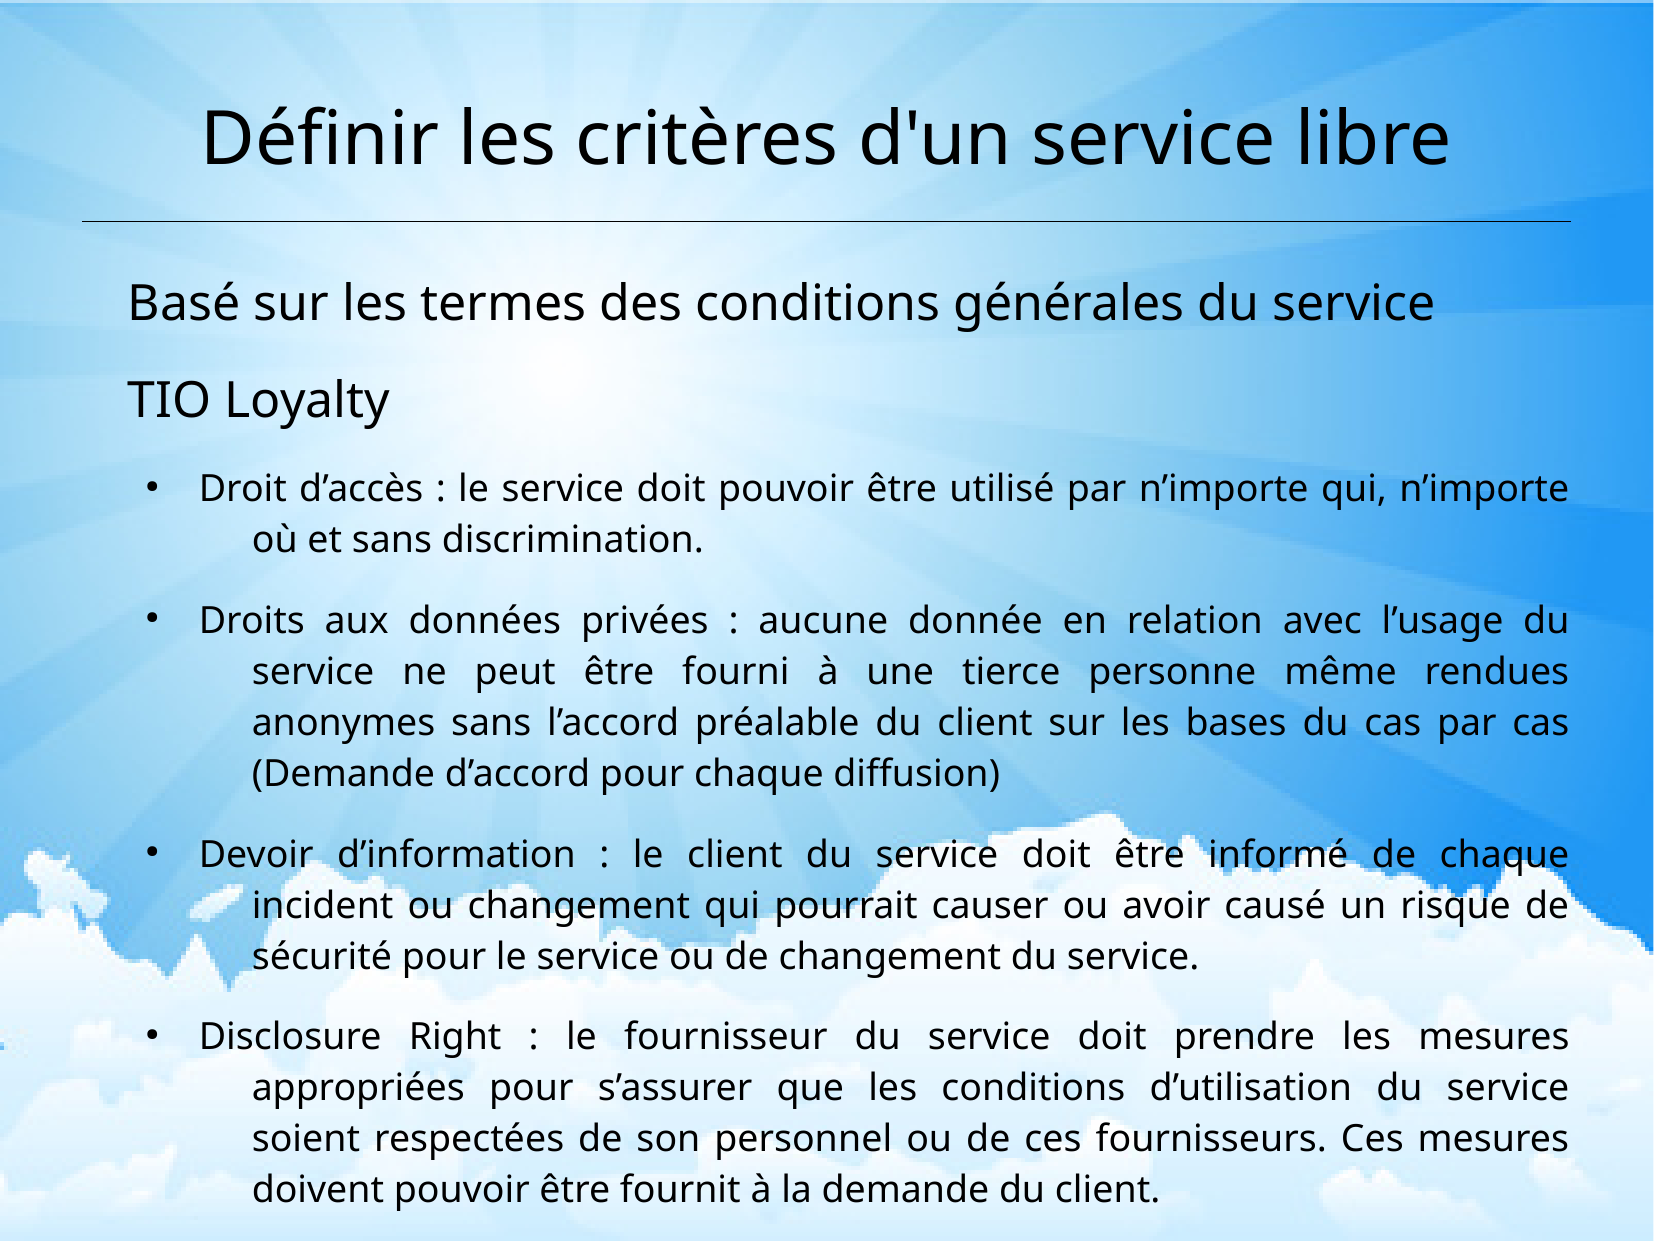

# Définir les critères d'un service libre
Basé sur les termes des conditions générales du service
TIO Loyalty
Droit d’accès : le service doit pouvoir être utilisé par n’importe qui, n’importe où et sans discrimination.
Droits aux données privées : aucune donnée en relation avec l’usage du service ne peut être fourni à une tierce personne même rendues anonymes sans l’accord préalable du client sur les bases du cas par cas (Demande d’accord pour chaque diffusion)
Devoir d’information : le client du service doit être informé de chaque incident ou changement qui pourrait causer ou avoir causé un risque de sécurité pour le service ou de changement du service.
Disclosure Right : le fournisseur du service doit prendre les mesures appropriées pour s’assurer que les conditions d’utilisation du service soient respectées de son personnel ou de ces fournisseurs. Ces mesures doivent pouvoir être fournit à la demande du client.
Source : FFI (Foundation for a Free Information Infrastructure )